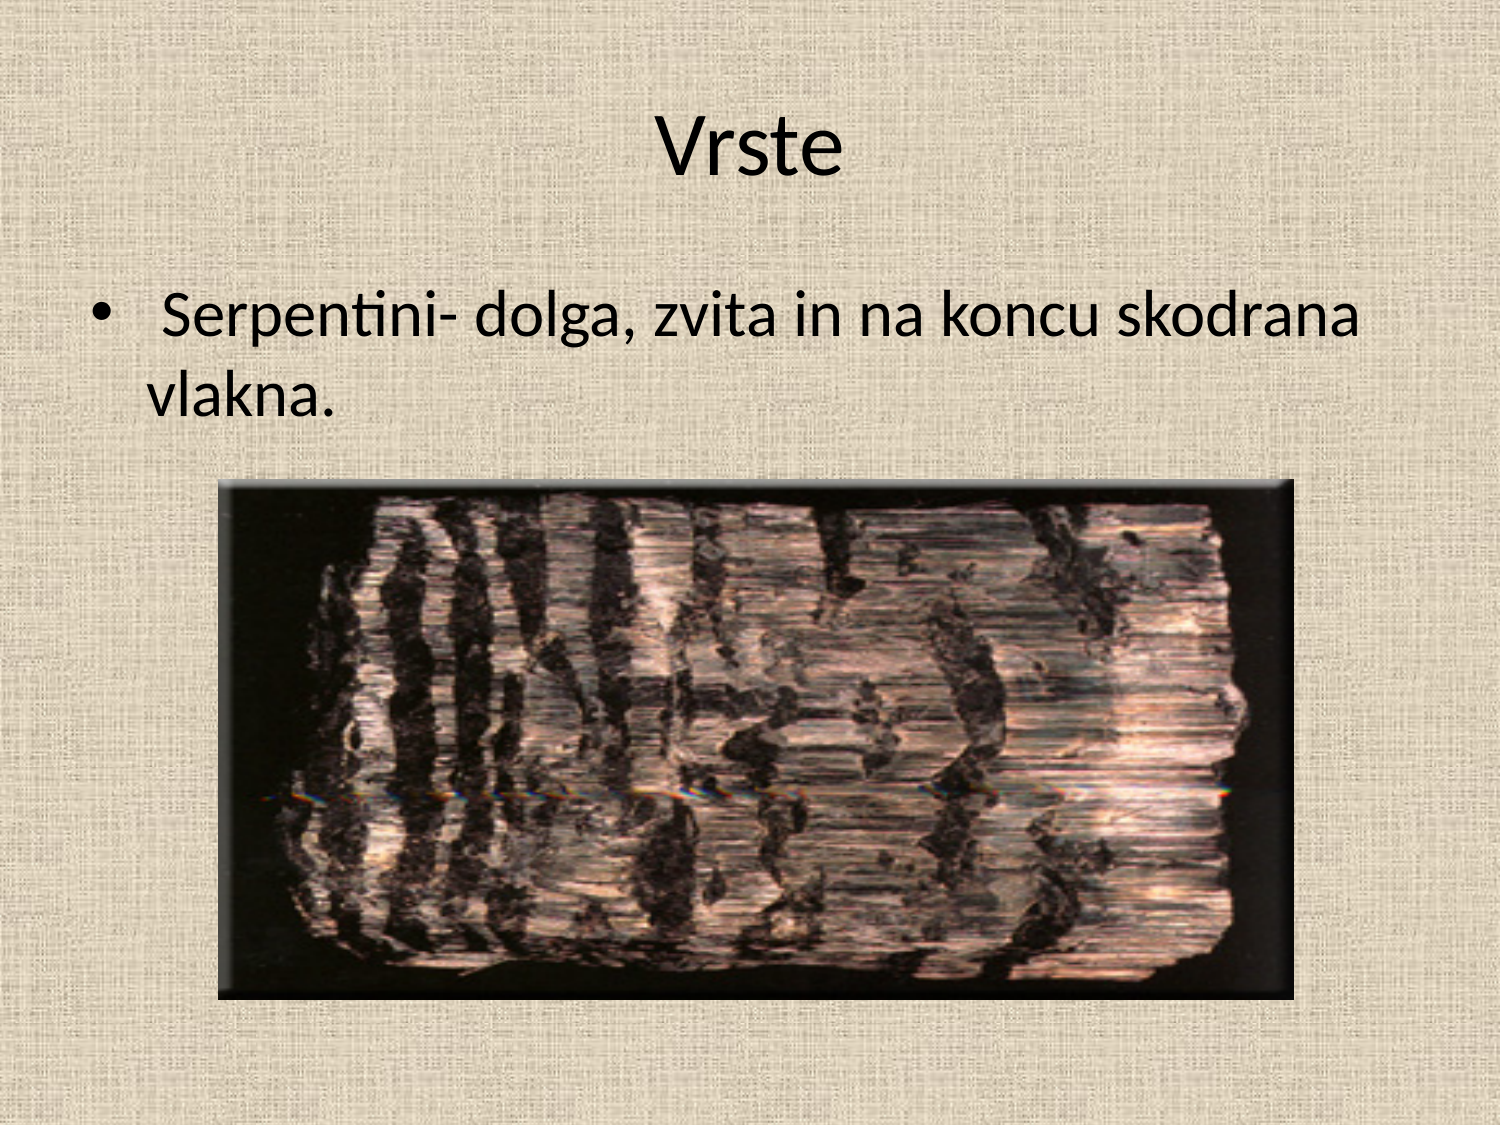

# Vrste
 Serpentini- dolga, zvita in na koncu skodrana vlakna.